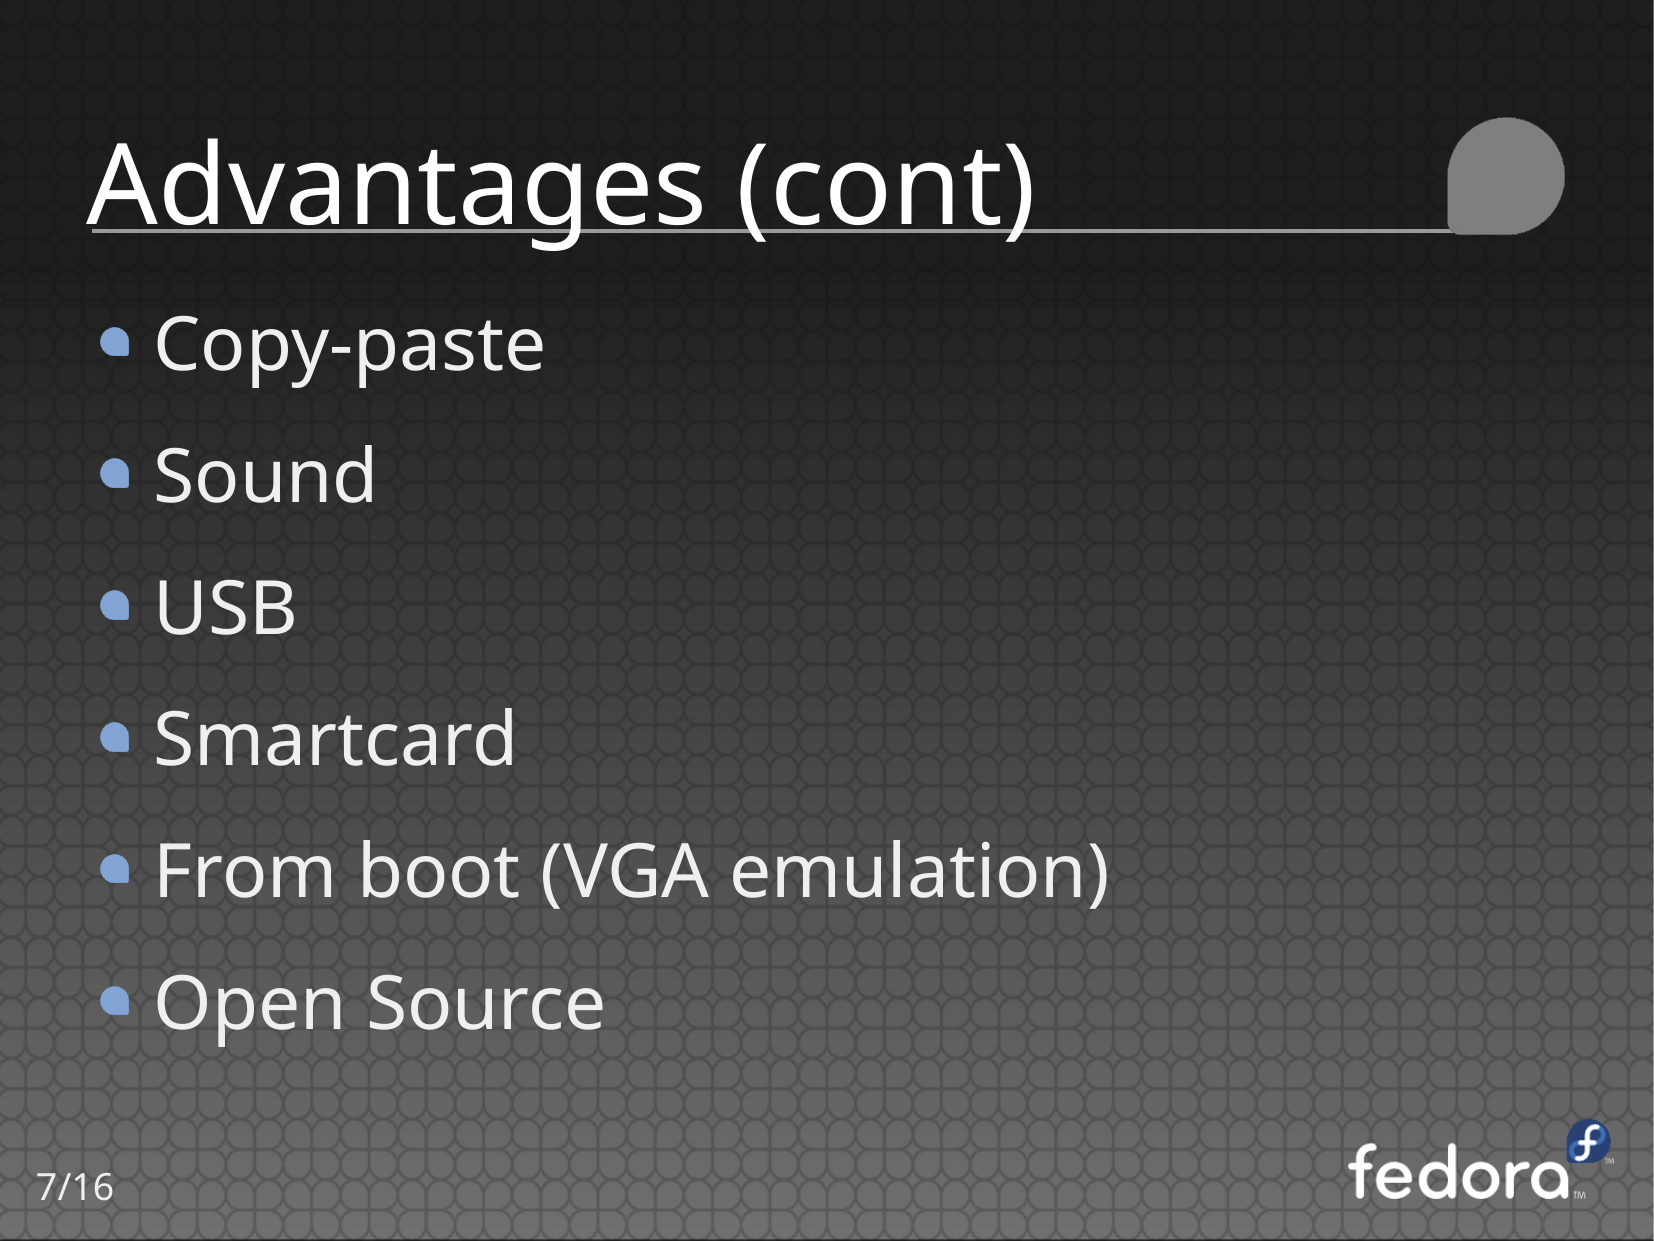

# Advantages (cont)
Copy-paste
Sound
USB
Smartcard
From boot (VGA emulation)
Open Source